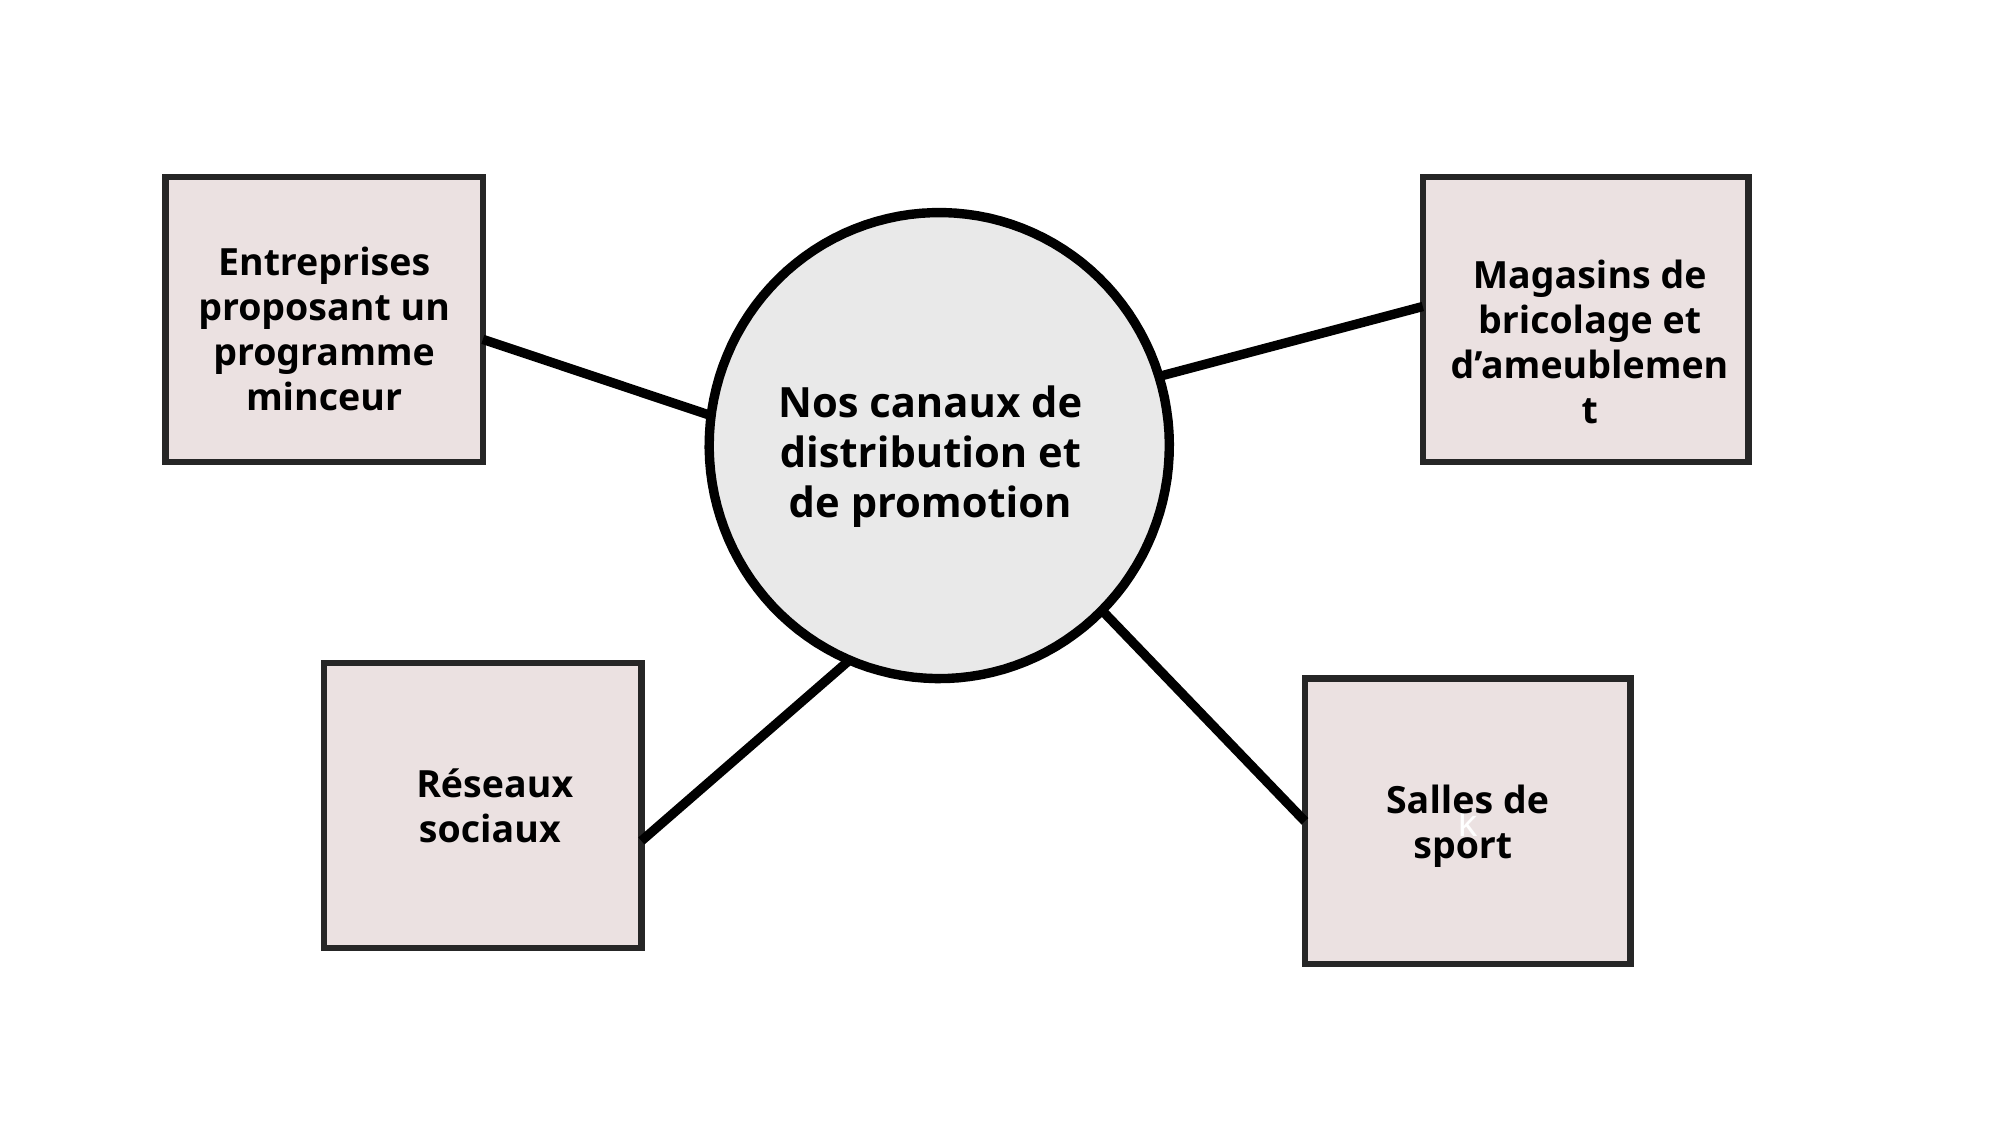

Entreprises proposant un programme minceur
Magasins de bricolage et d’ameublement
Nos canaux de distribution et de promotion
k
Réseaux sociaux
Salles de sport